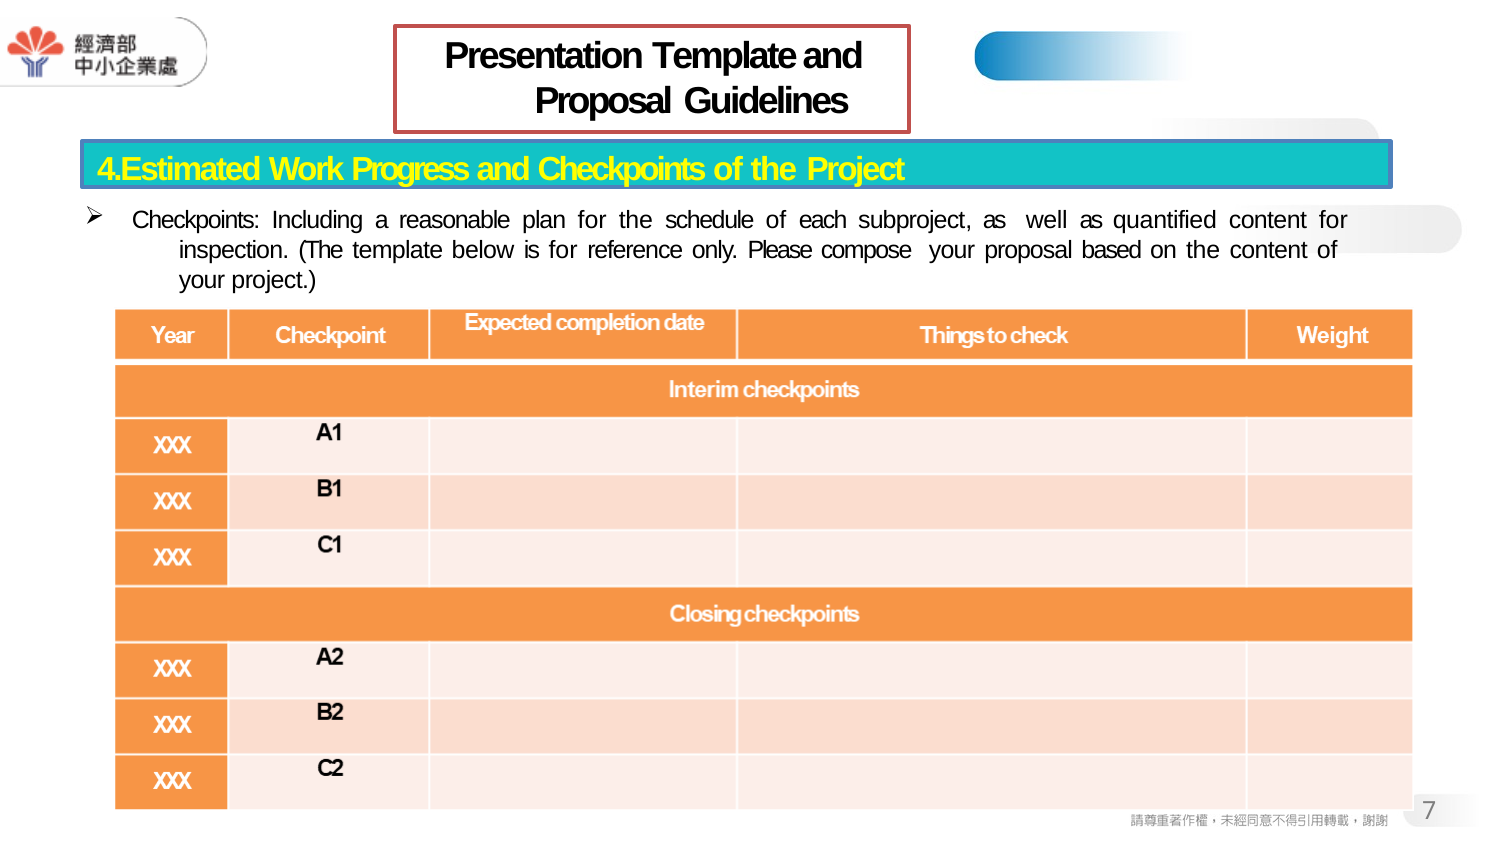

# Presentation Template and Proposal Guidelines
4.Estimated Work Progress and Checkpoints of the Project
Checkpoints: Including a reasonable plan for the schedule of each subproject, as well as quantified content for inspection. (The template below is for reference only. Please compose your proposal based on the content of your project.)